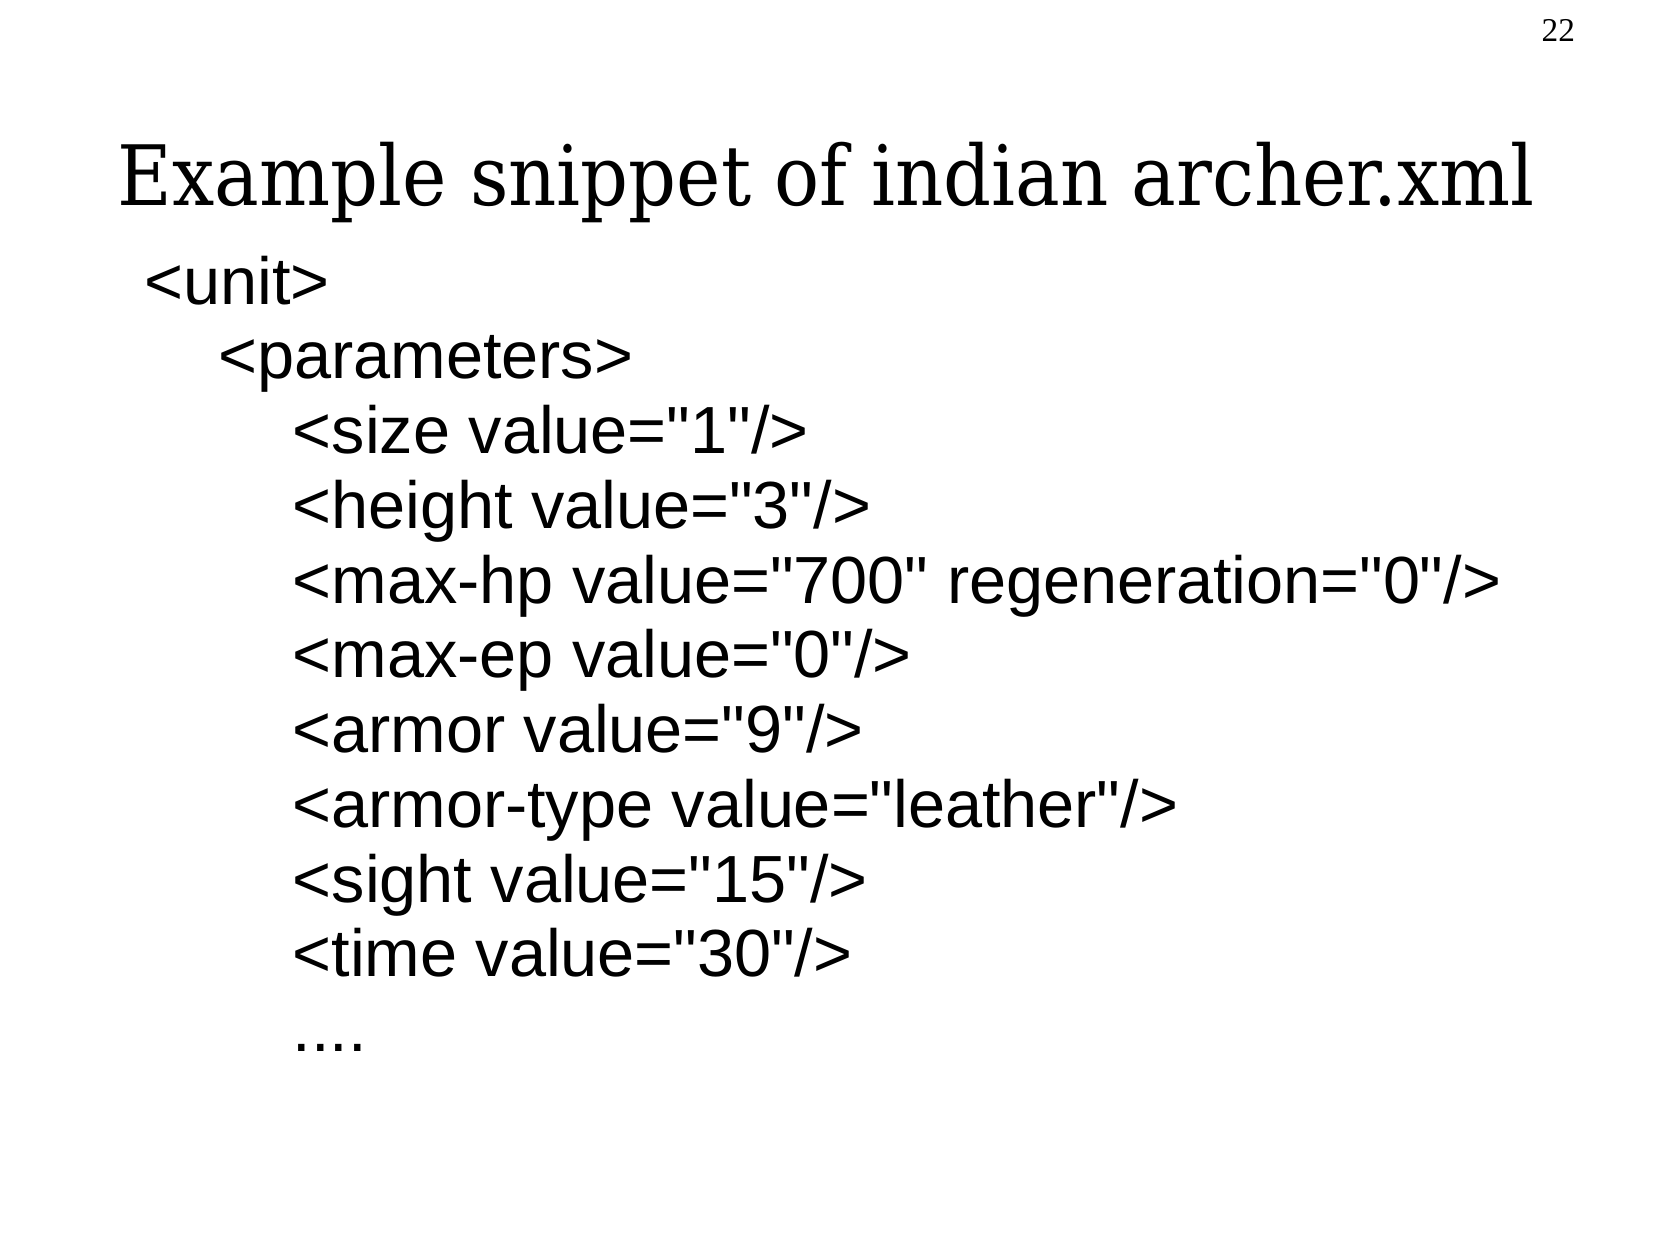

# Example snippet of indian archer.xml
<unit>
 <parameters>
 <size value="1"/>
 <height value="3"/>
 <max-hp value="700" regeneration="0"/>
 <max-ep value="0"/>
 <armor value="9"/>
 <armor-type value="leather"/>
 <sight value="15"/>
 <time value="30"/>
 ....